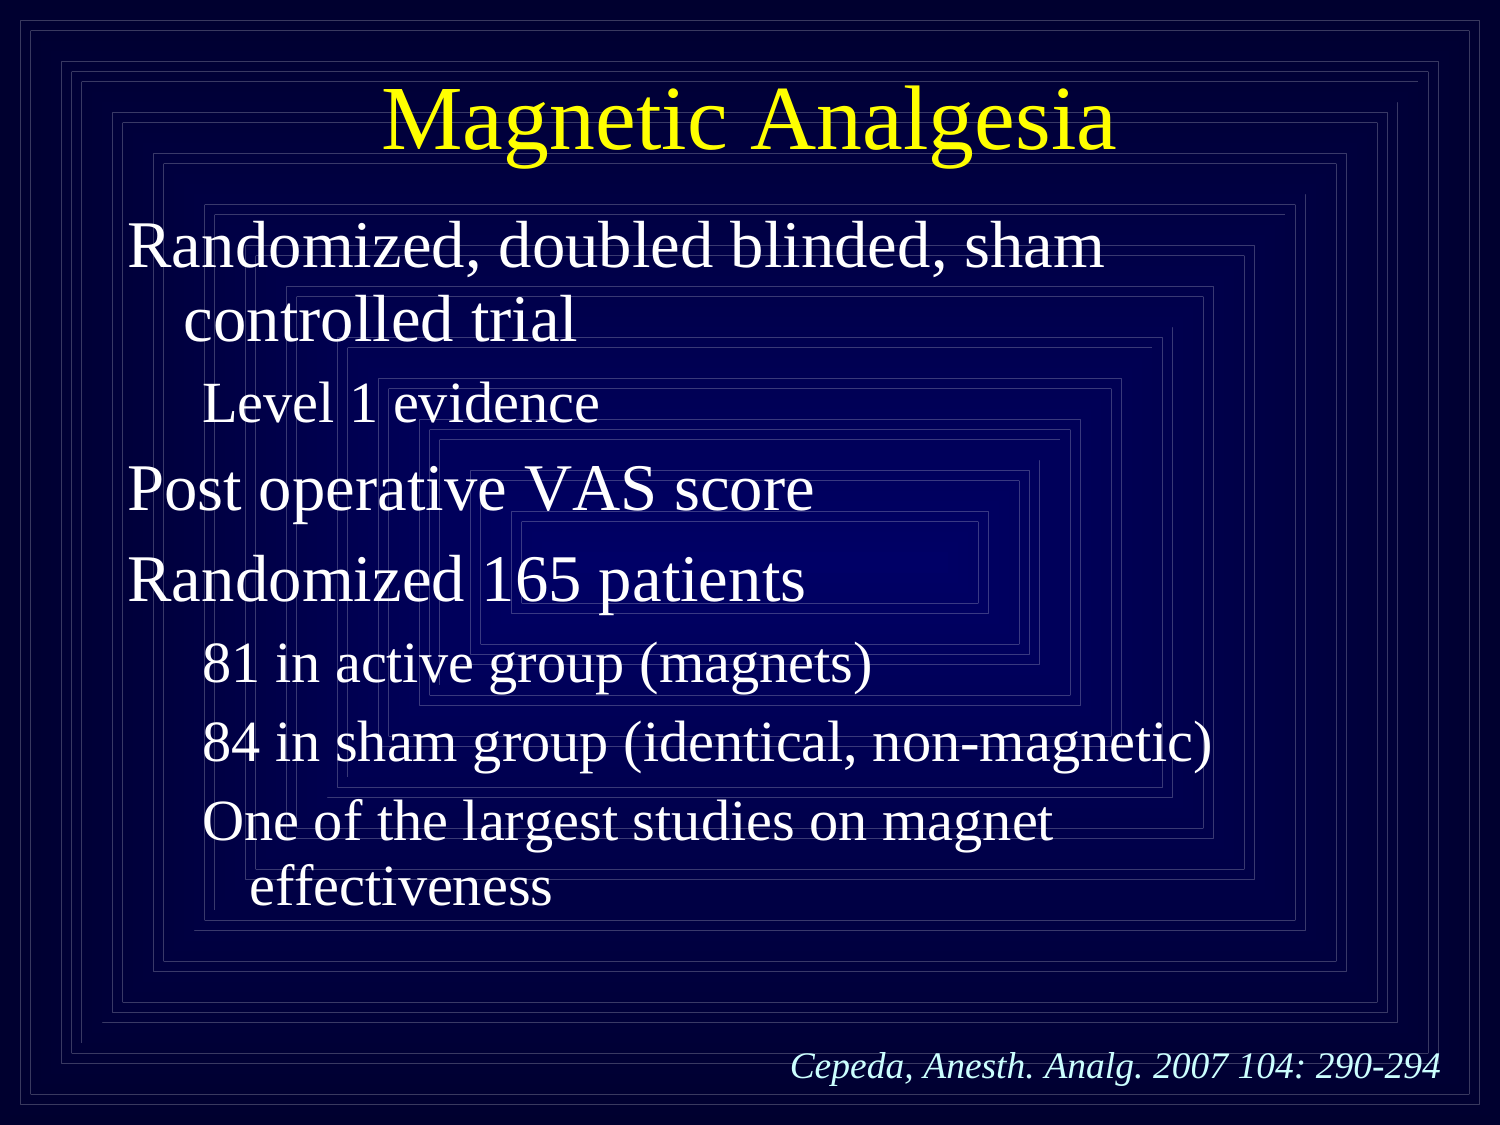

# Magnetic Analgesia
Randomized, doubled blinded, sham controlled trial
Level 1 evidence
Post operative VAS score
Randomized 165 patients
81 in active group (magnets)
84 in sham group (identical, non-magnetic)
One of the largest studies on magnet effectiveness
Cepeda, Anesth. Analg. 2007 104: 290-294